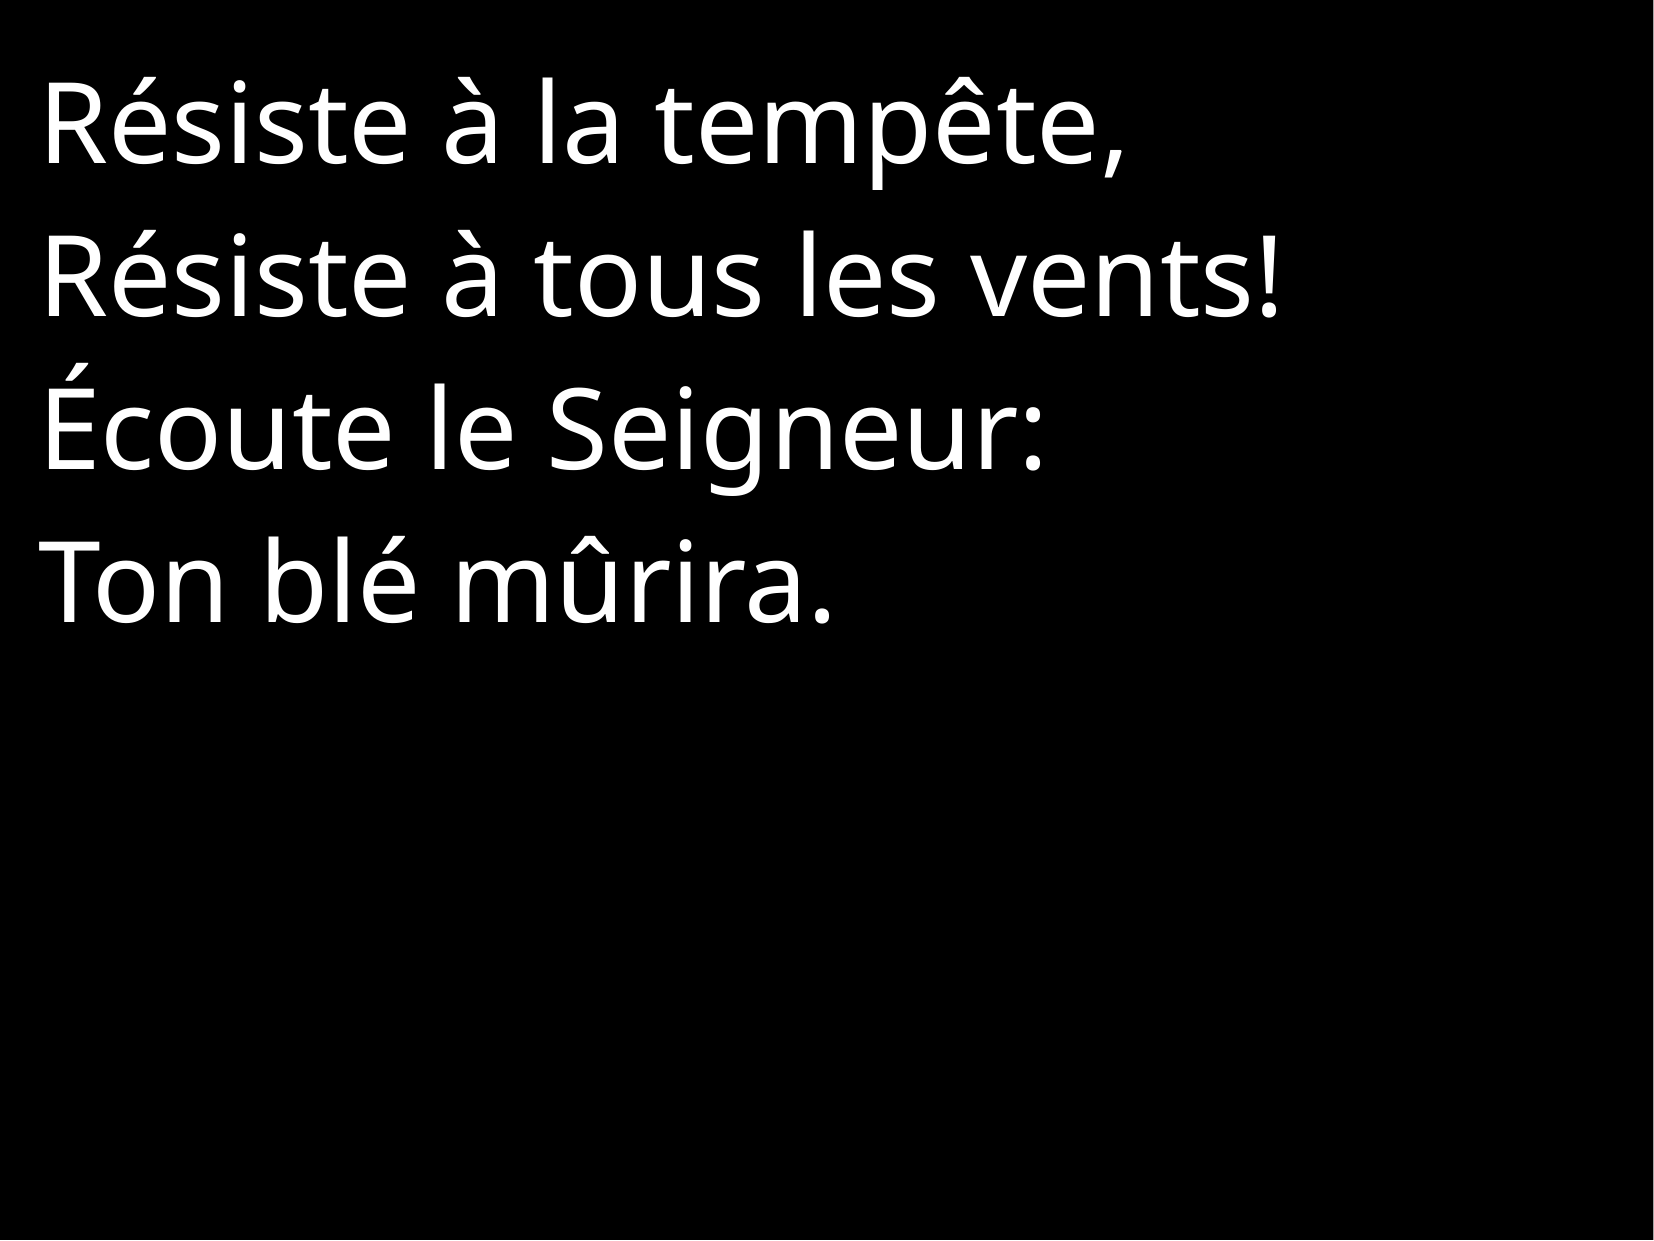

Résiste à la tempête,
Résiste à tous les vents!
Écoute le Seigneur:
Ton blé mûrira.